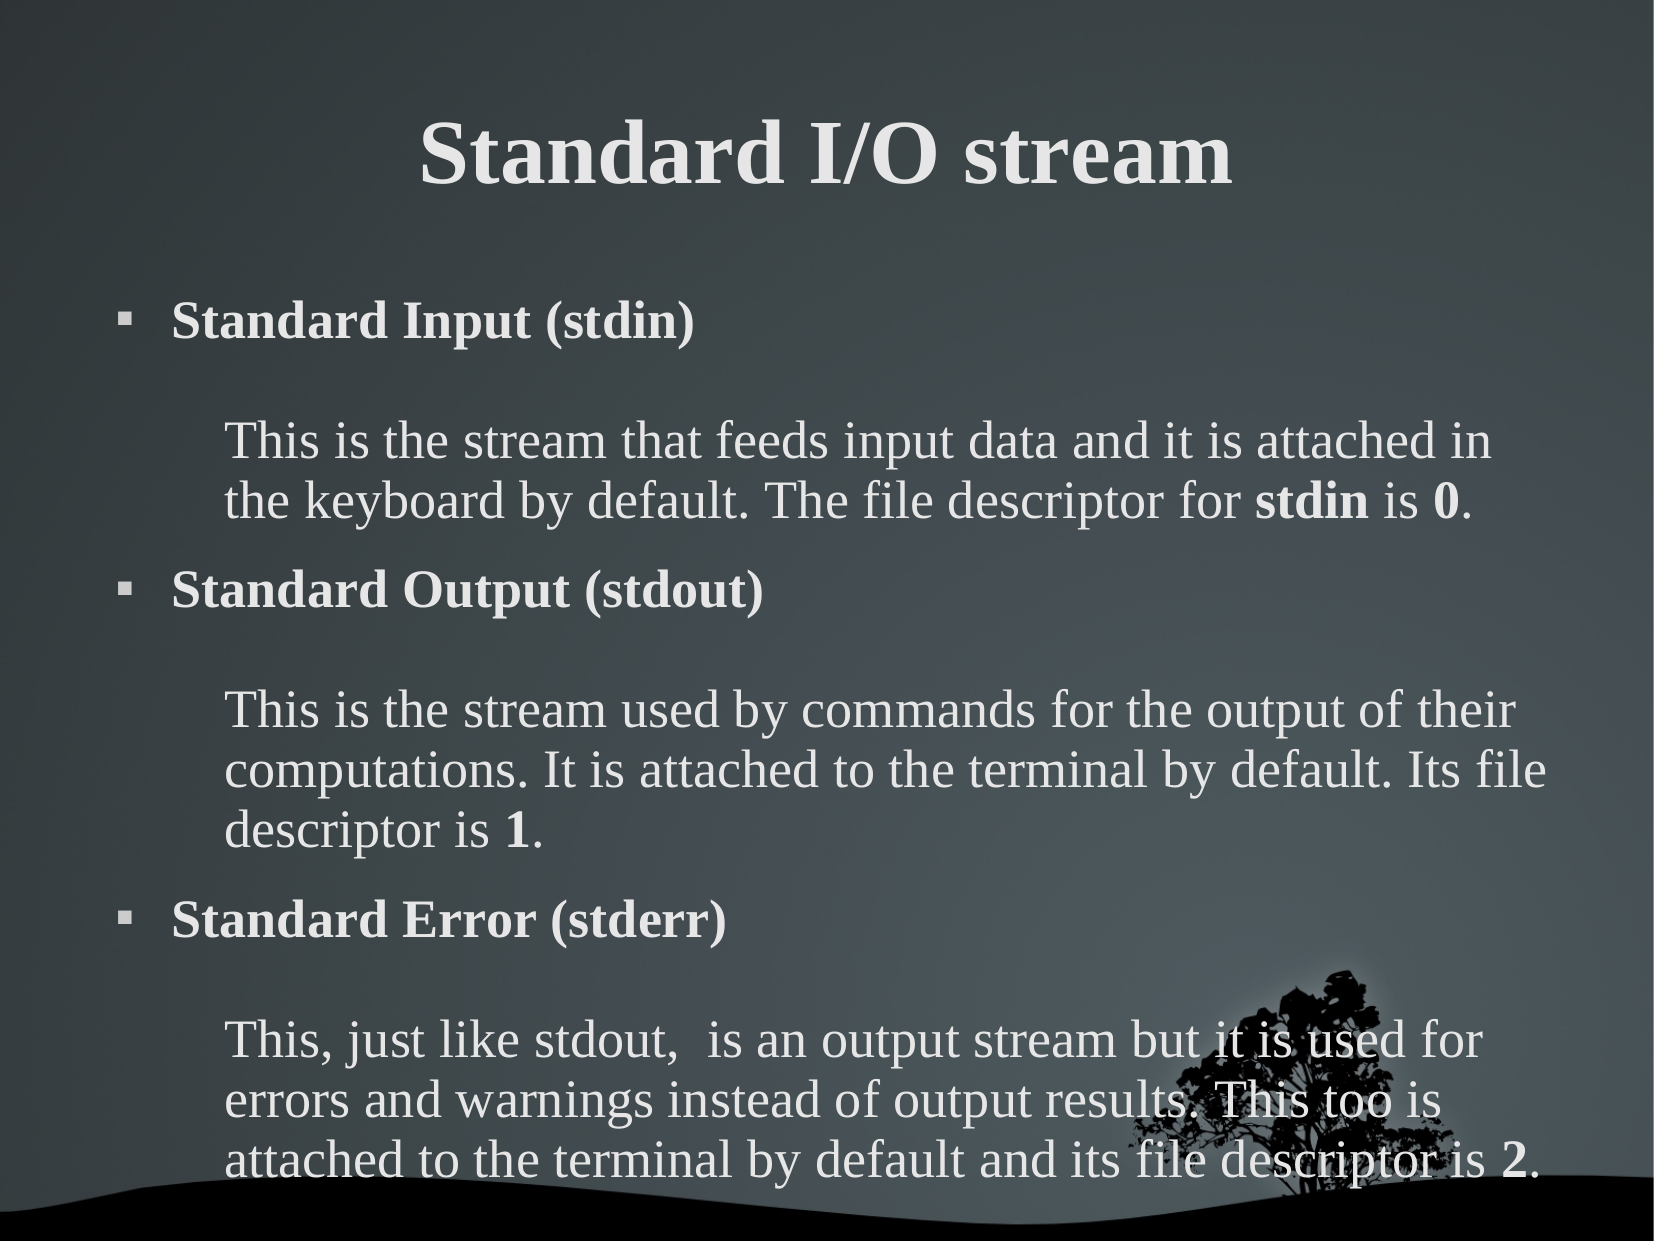

# Standard I/O stream
Standard Input (stdin)
This is the stream that feeds input data and it is attached in the keyboard by default. The file descriptor for stdin is 0.
Standard Output (stdout)
This is the stream used by commands for the output of their computations. It is attached to the terminal by default. Its file descriptor is 1.
Standard Error (stderr)
This, just like stdout, is an output stream but it is used for errors and warnings instead of output results. This too is attached to the terminal by default and its file descriptor is 2.